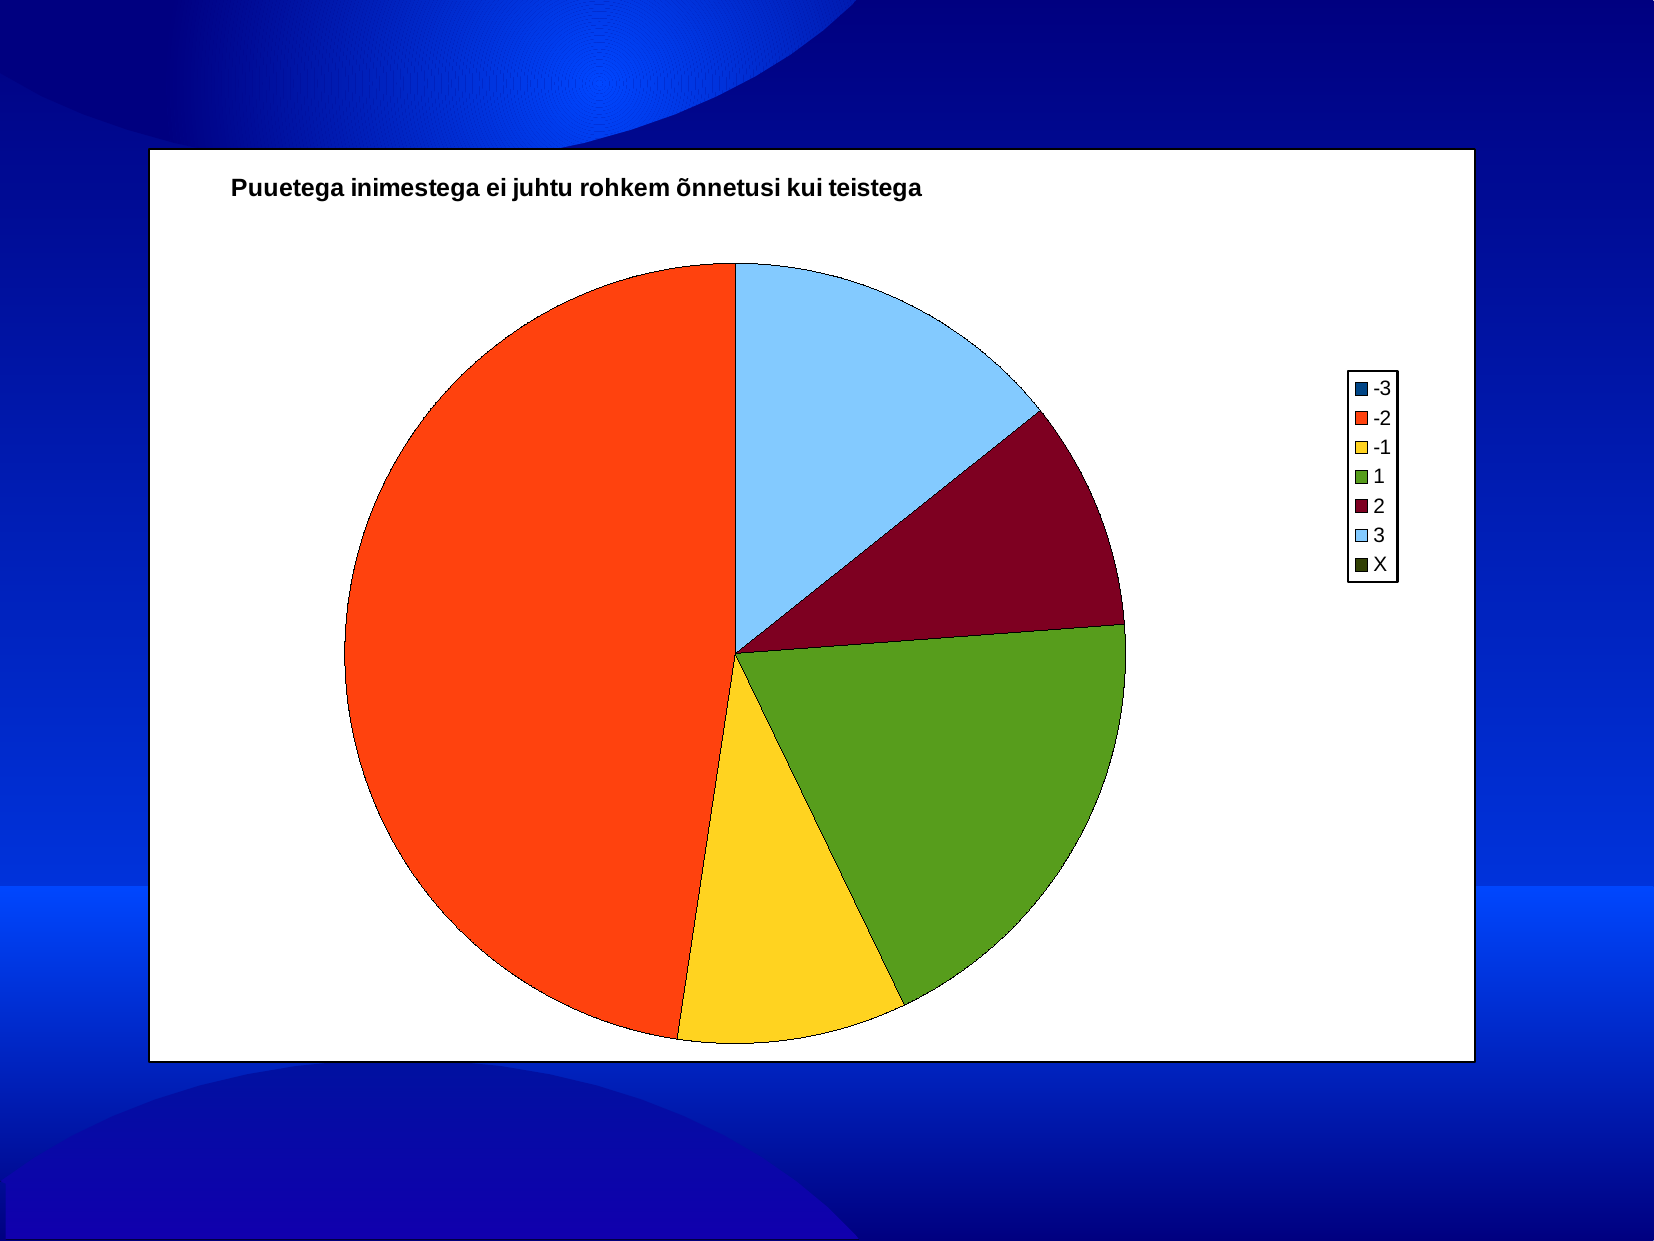

### Chart: Puuetega inimestega ei juhtu rohkem õnnetusi kui teistega
| Category | Rida 11 |
|---|---|
| -3 | None |
| -2 | 10.0 |
| -1 | 2.0 |
| 1 | 4.0 |
| 2 | 2.0 |
| 3 | 3.0 |
| X | None |